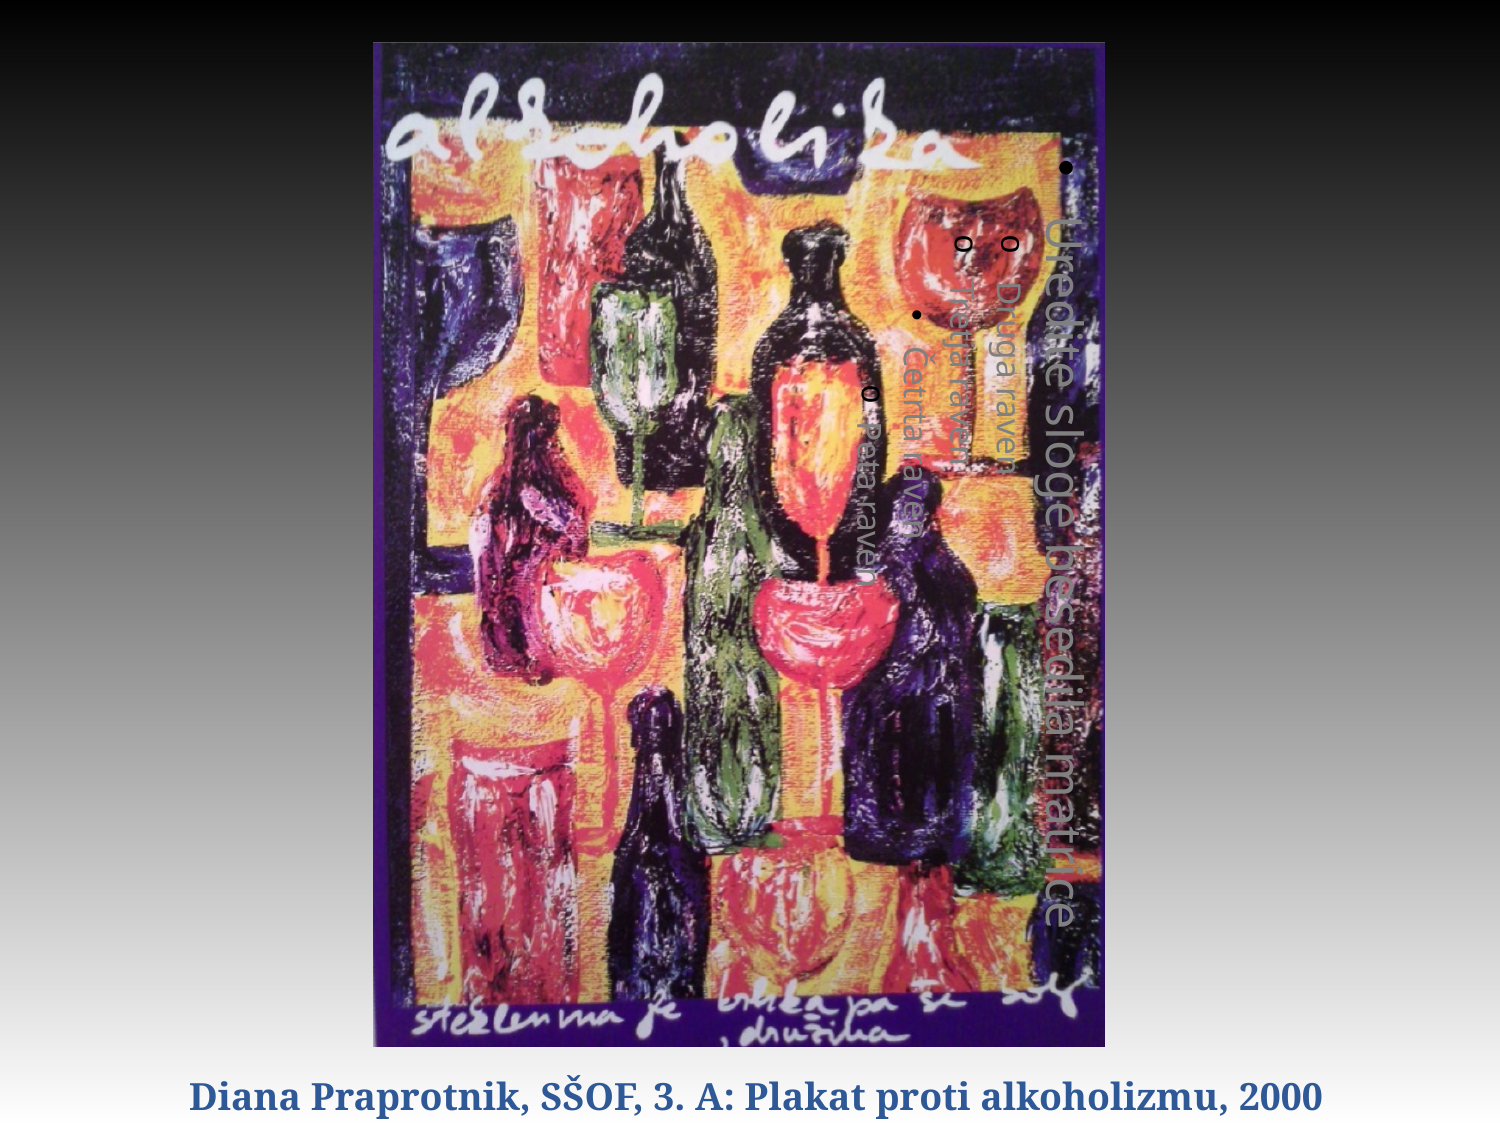

Uredite sloge besedila matrice
Druga raven
Tretja raven
Četrta raven
Peta raven
# Diana Praprotnik, SŠOF, 3. A: Plakat proti alkoholizmu, 2000